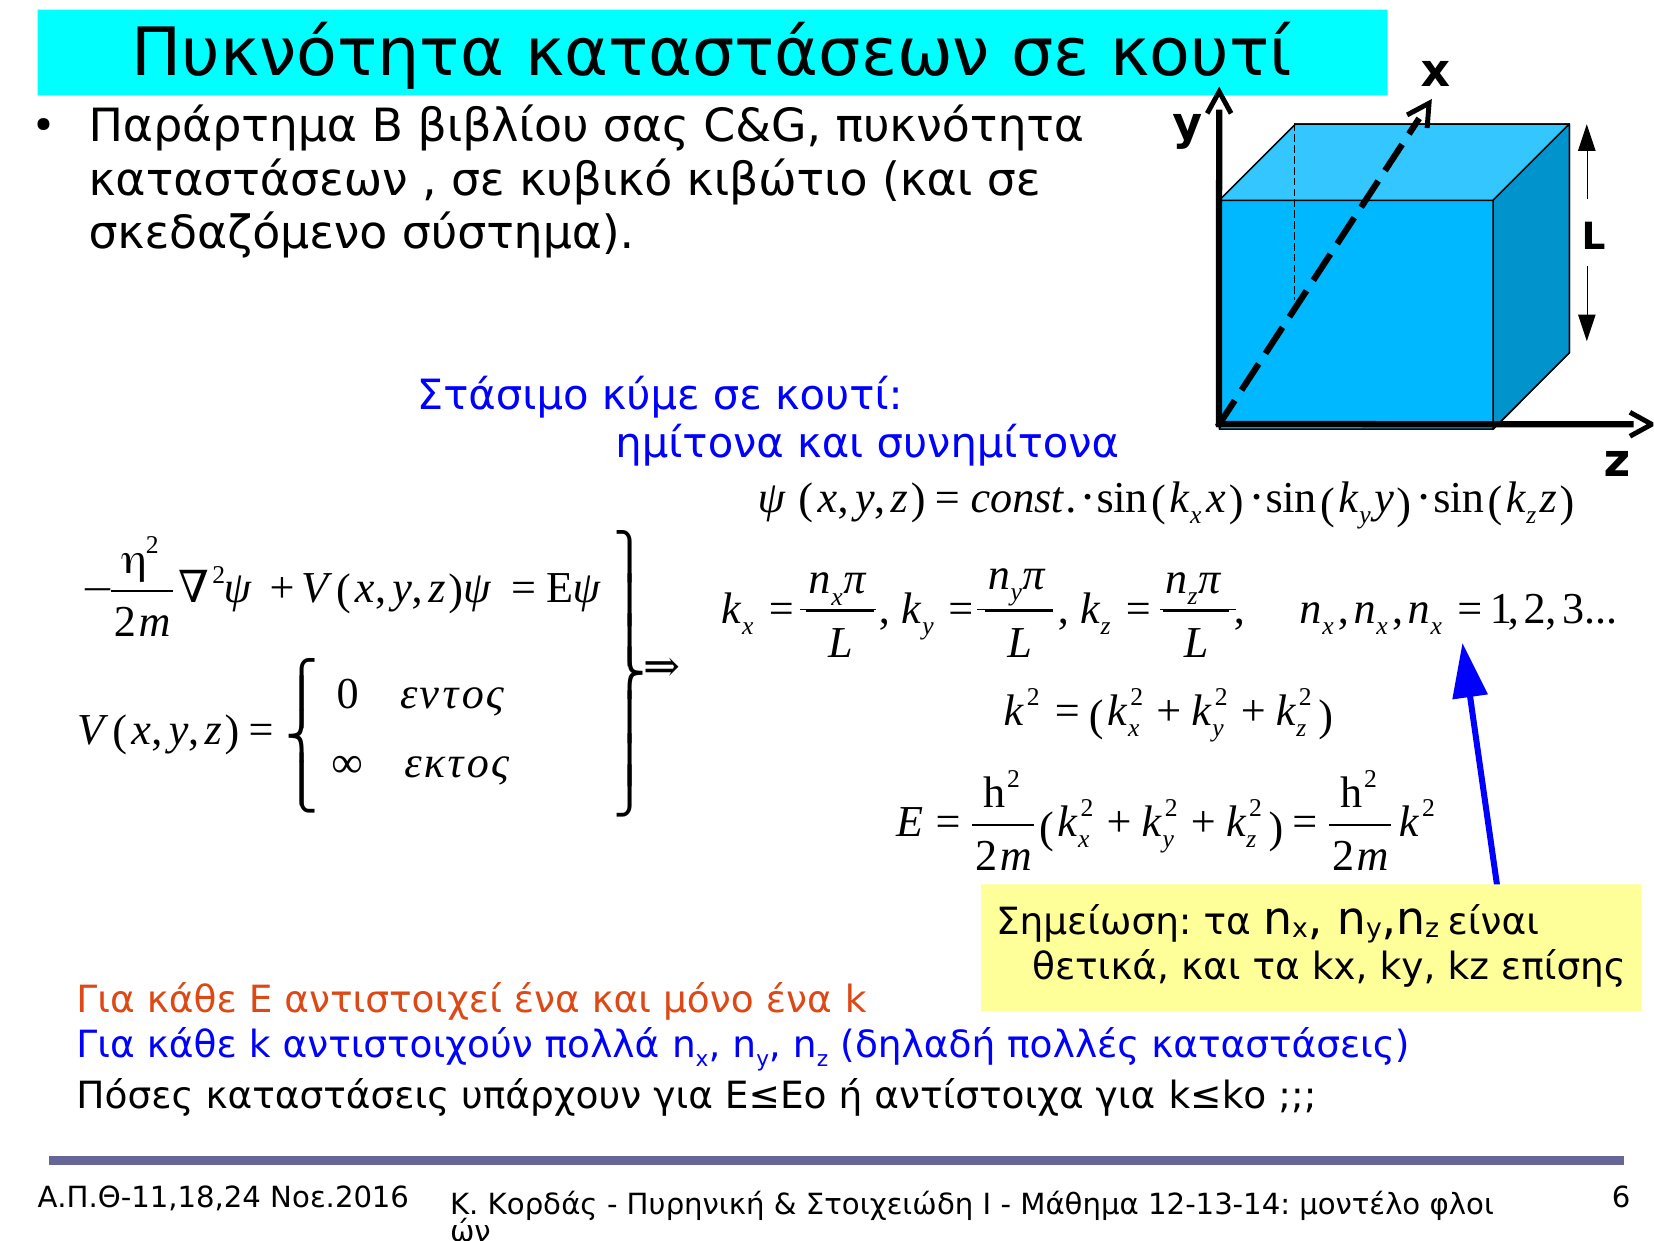

# Πυκνότητα καταστάσεων σε κουτί
x
y
Παράρτημα Β βιβλίου σας C&G, πυκνότητα καταστάσεων , σε κυβικό κιβώτιο (και σε σκεδαζόμενο σύστημα).
L
Στάσιμο κύμε σε κουτί: ημίτονα και συνημίτονα
z
Σημείωση: τα nx, ny,nz είναι
 θετικά, και τα kx, ky, kz επίσης
Για κάθε Ε αντιστοιχεί ένα και μόνο ένα k
Για κάθε k αντιστοιχούν πολλά nx, ny, nz (δηλαδή πολλές καταστάσεις)
Πόσες καταστάσεις υπάρχουν για Ε≤Εο ή αντίστοιχα για k≤ko ;;;
Α.Π.Θ-11,18,24 Νοε.2016
6
Κ. Κορδάς - Πυρηνική & Στοιχειώδη Ι - Μάθημα 12-13-14: μοντέλο φλοιών